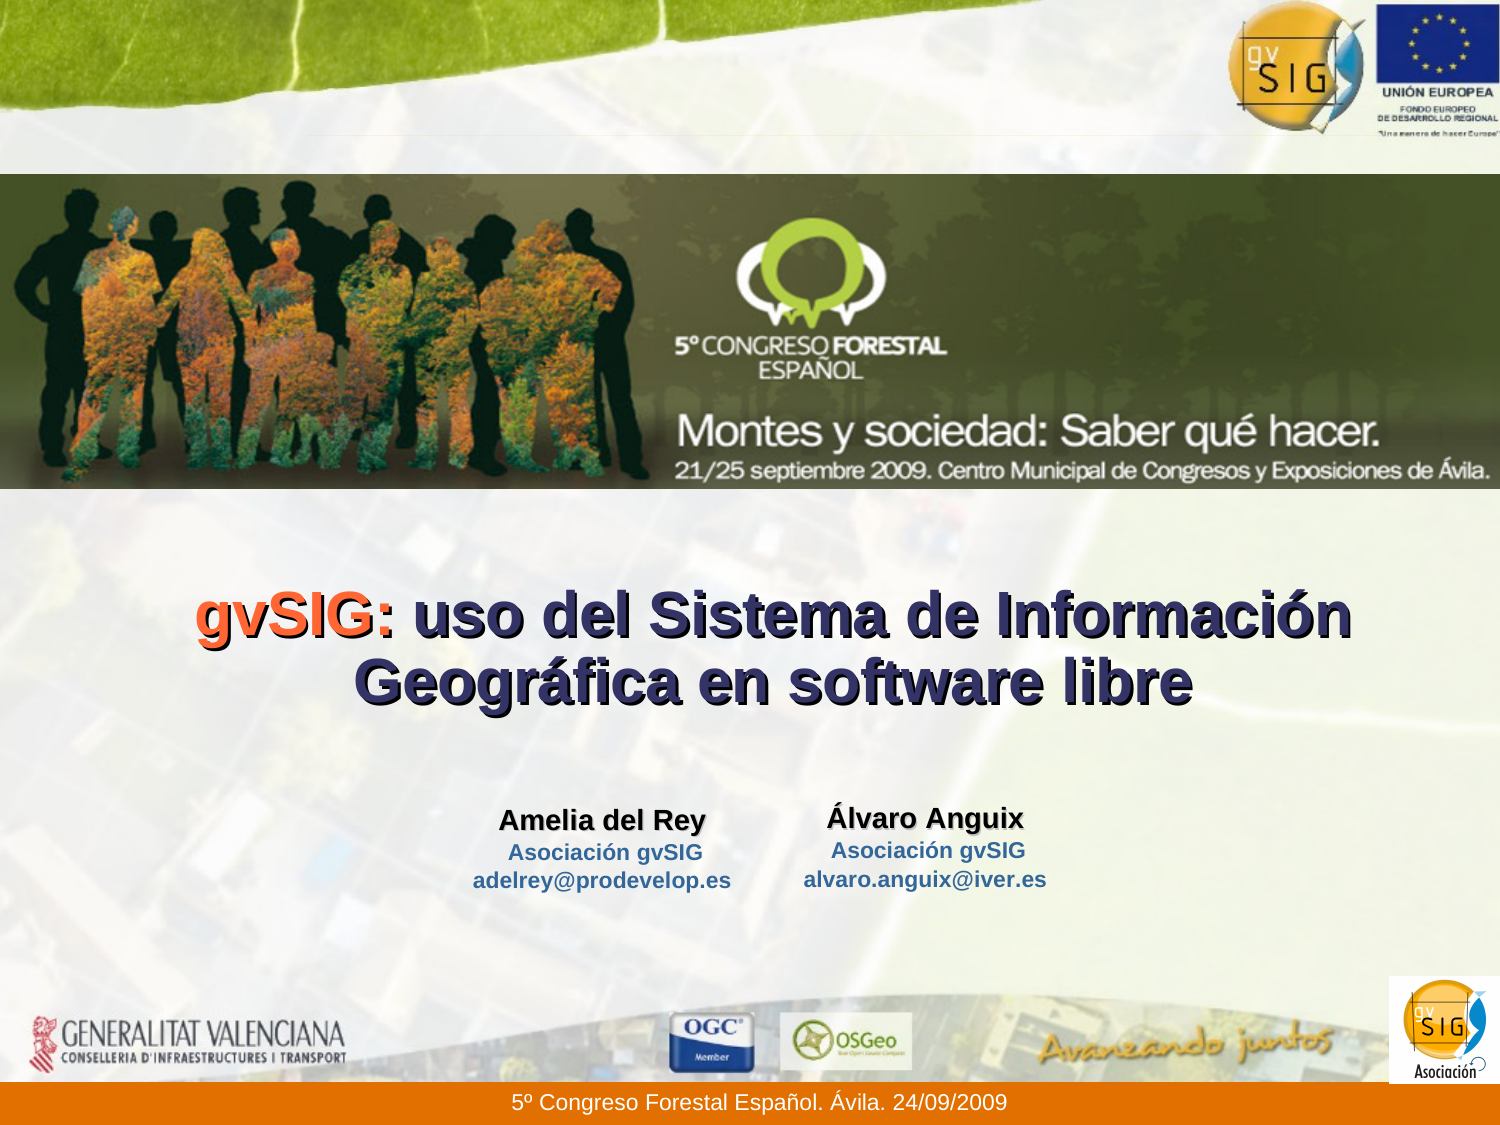

gvSIG: uso del Sistema de Información Geográfica en software libre
Álvaro Anguix
 Asociación gvSIG
alvaro.anguix@iver.es
Amelia del Rey
 Asociación gvSIG
adelrey@prodevelop.es